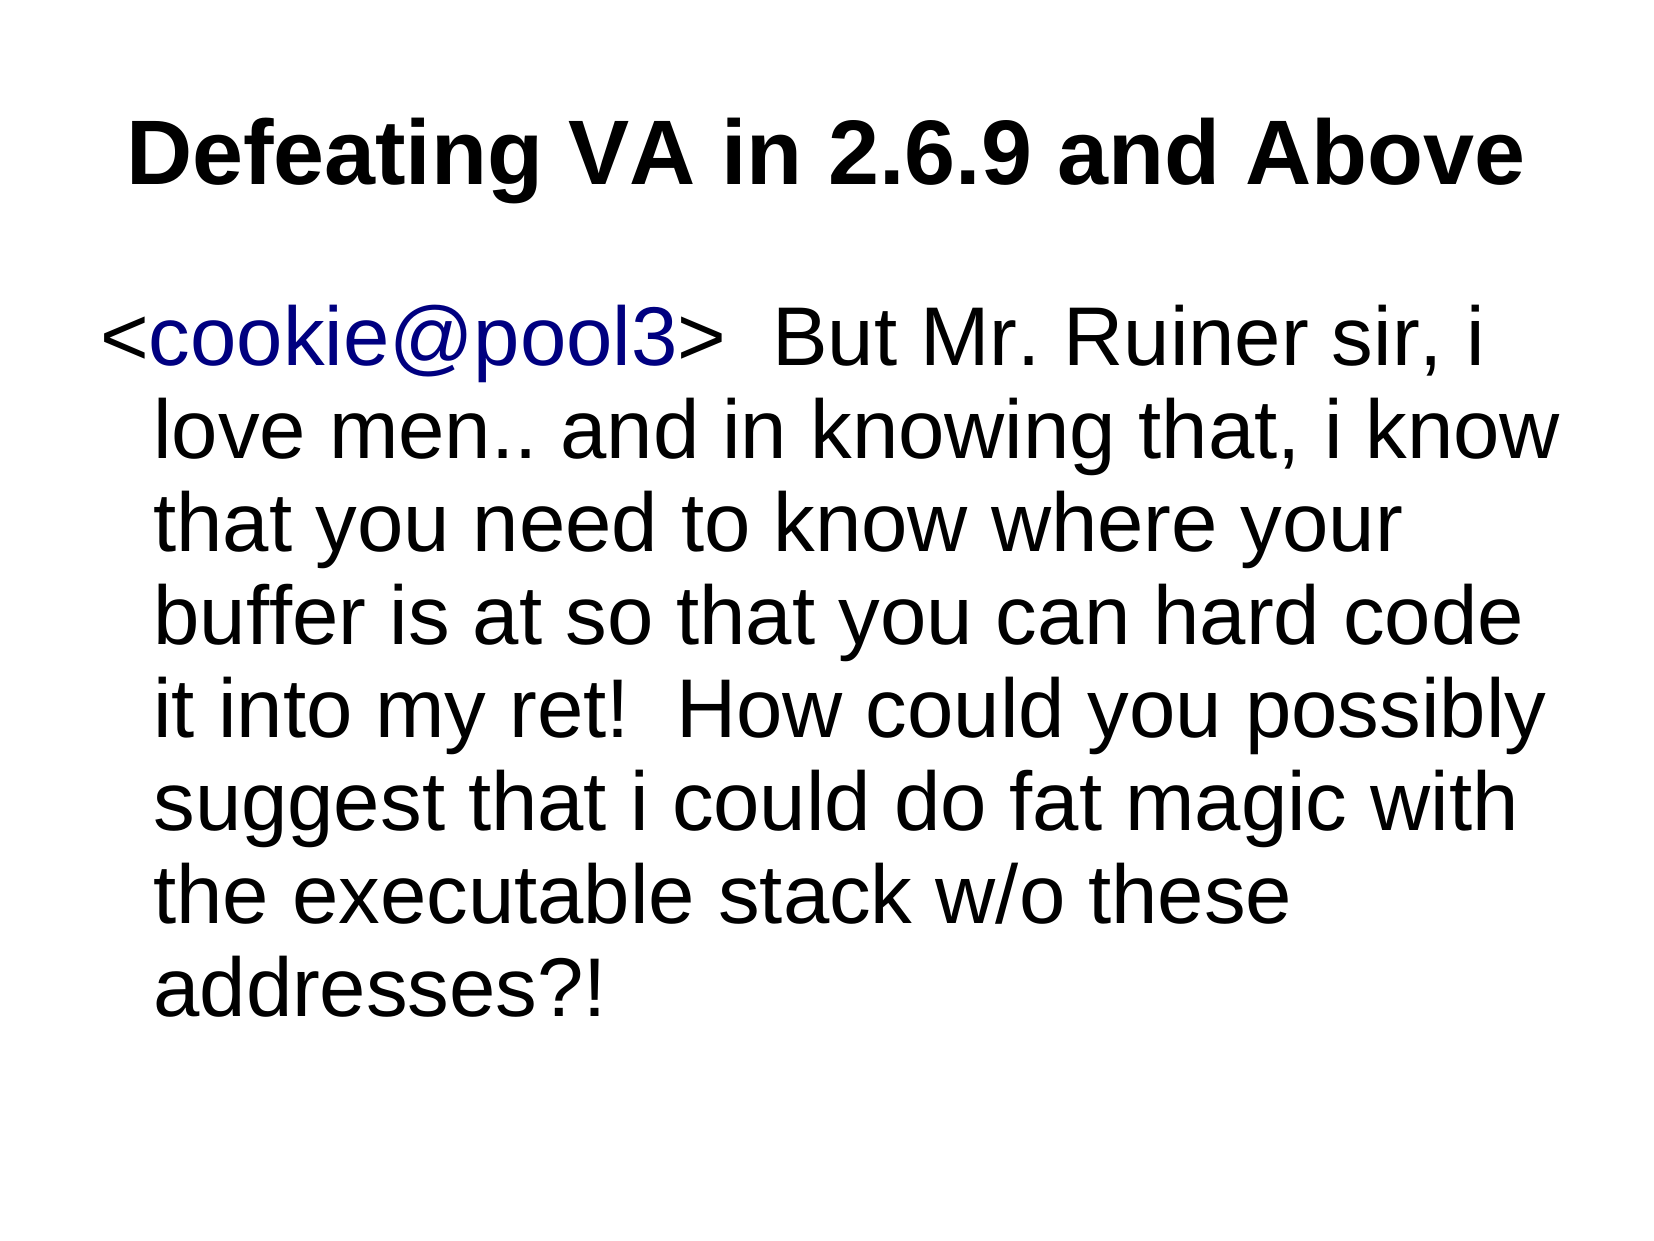

# Defeating VA in 2.6.9 and Above
<cookie@pool3> But Mr. Ruiner sir, i love men.. and in knowing that, i know that you need to know where your buffer is at so that you can hard code it into my ret! How could you possibly suggest that i could do fat magic with the executable stack w/o these addresses?!